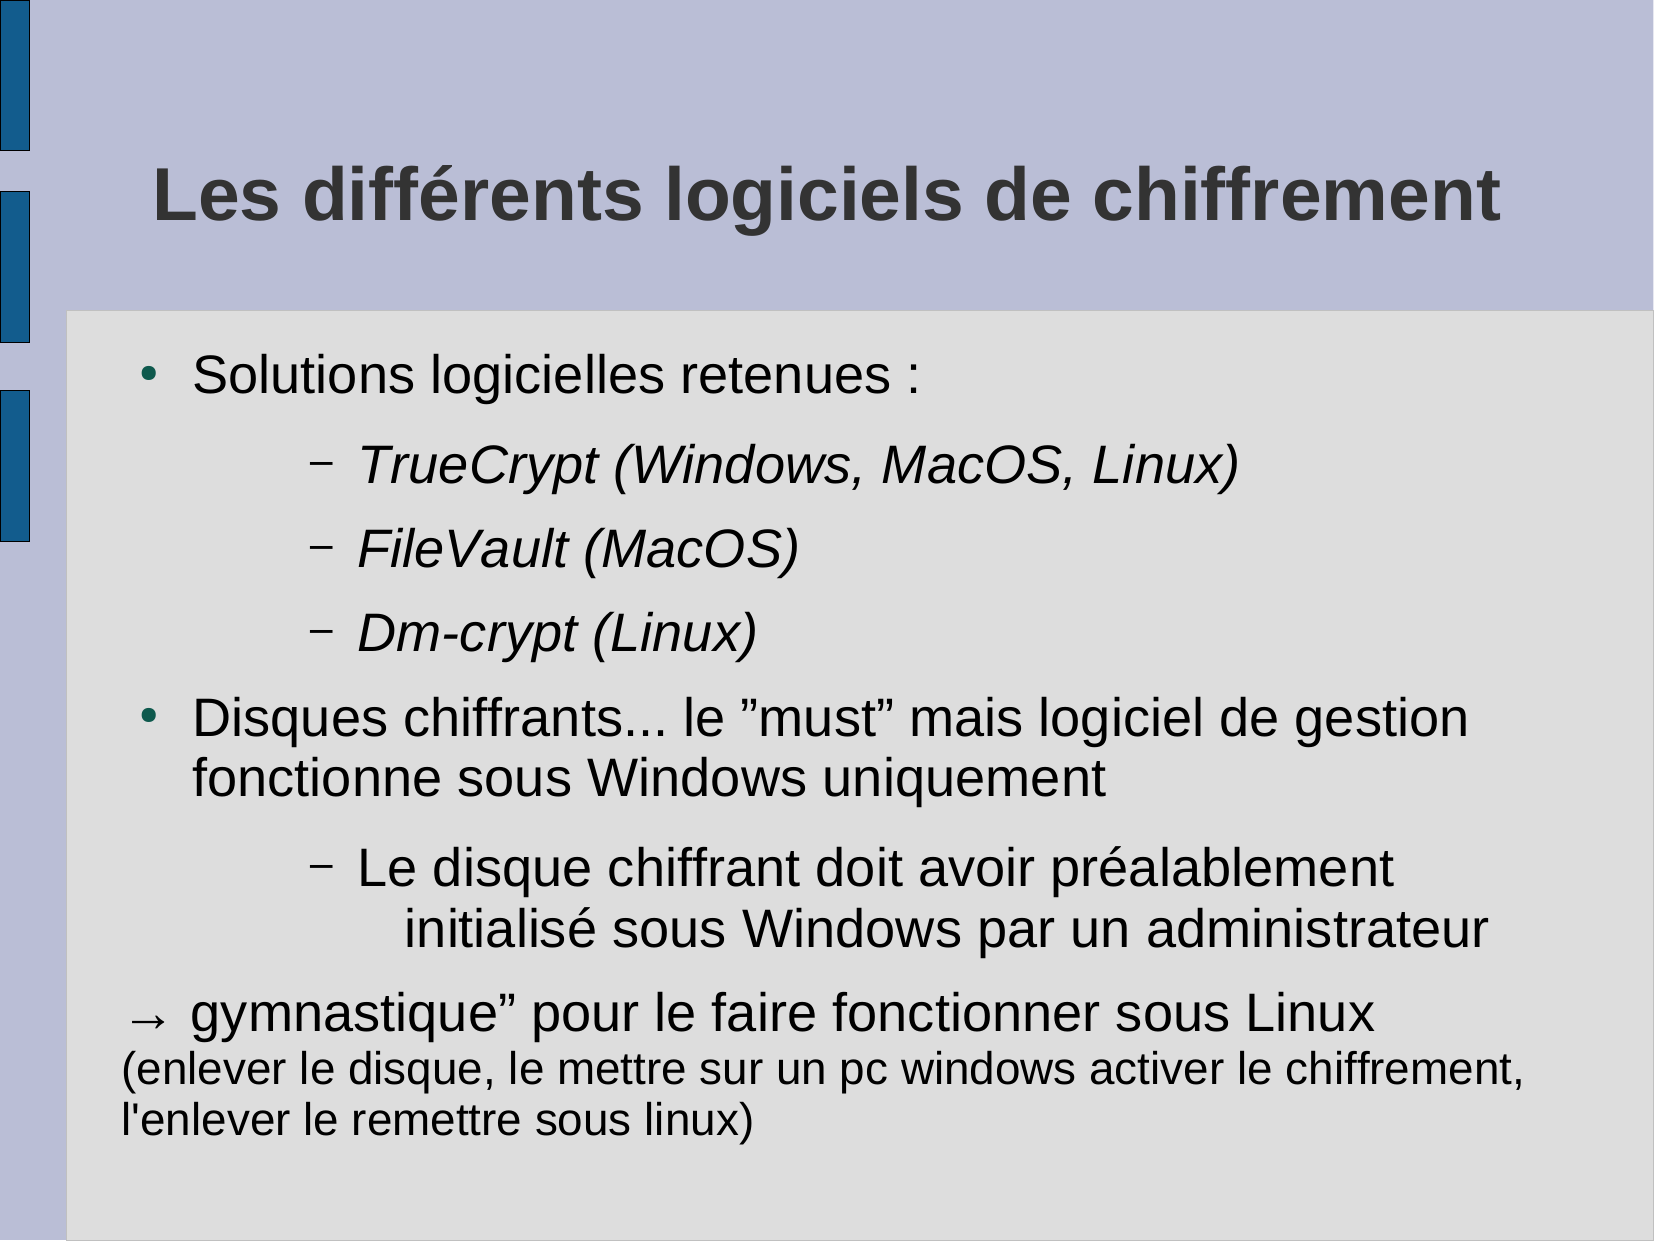

# Les différents logiciels de chiffrement
Solutions logicielles retenues :
TrueCrypt (Windows, MacOS, Linux)
FileVault (MacOS)
Dm-crypt (Linux)
Disques chiffrants... le ”must” mais logiciel de gestion fonctionne sous Windows uniquement
Le disque chiffrant doit avoir préalablement initialisé sous Windows par un administrateur
→ gymnastique” pour le faire fonctionner sous Linux (enlever le disque, le mettre sur un pc windows activer le chiffrement, l'enlever le remettre sous linux)